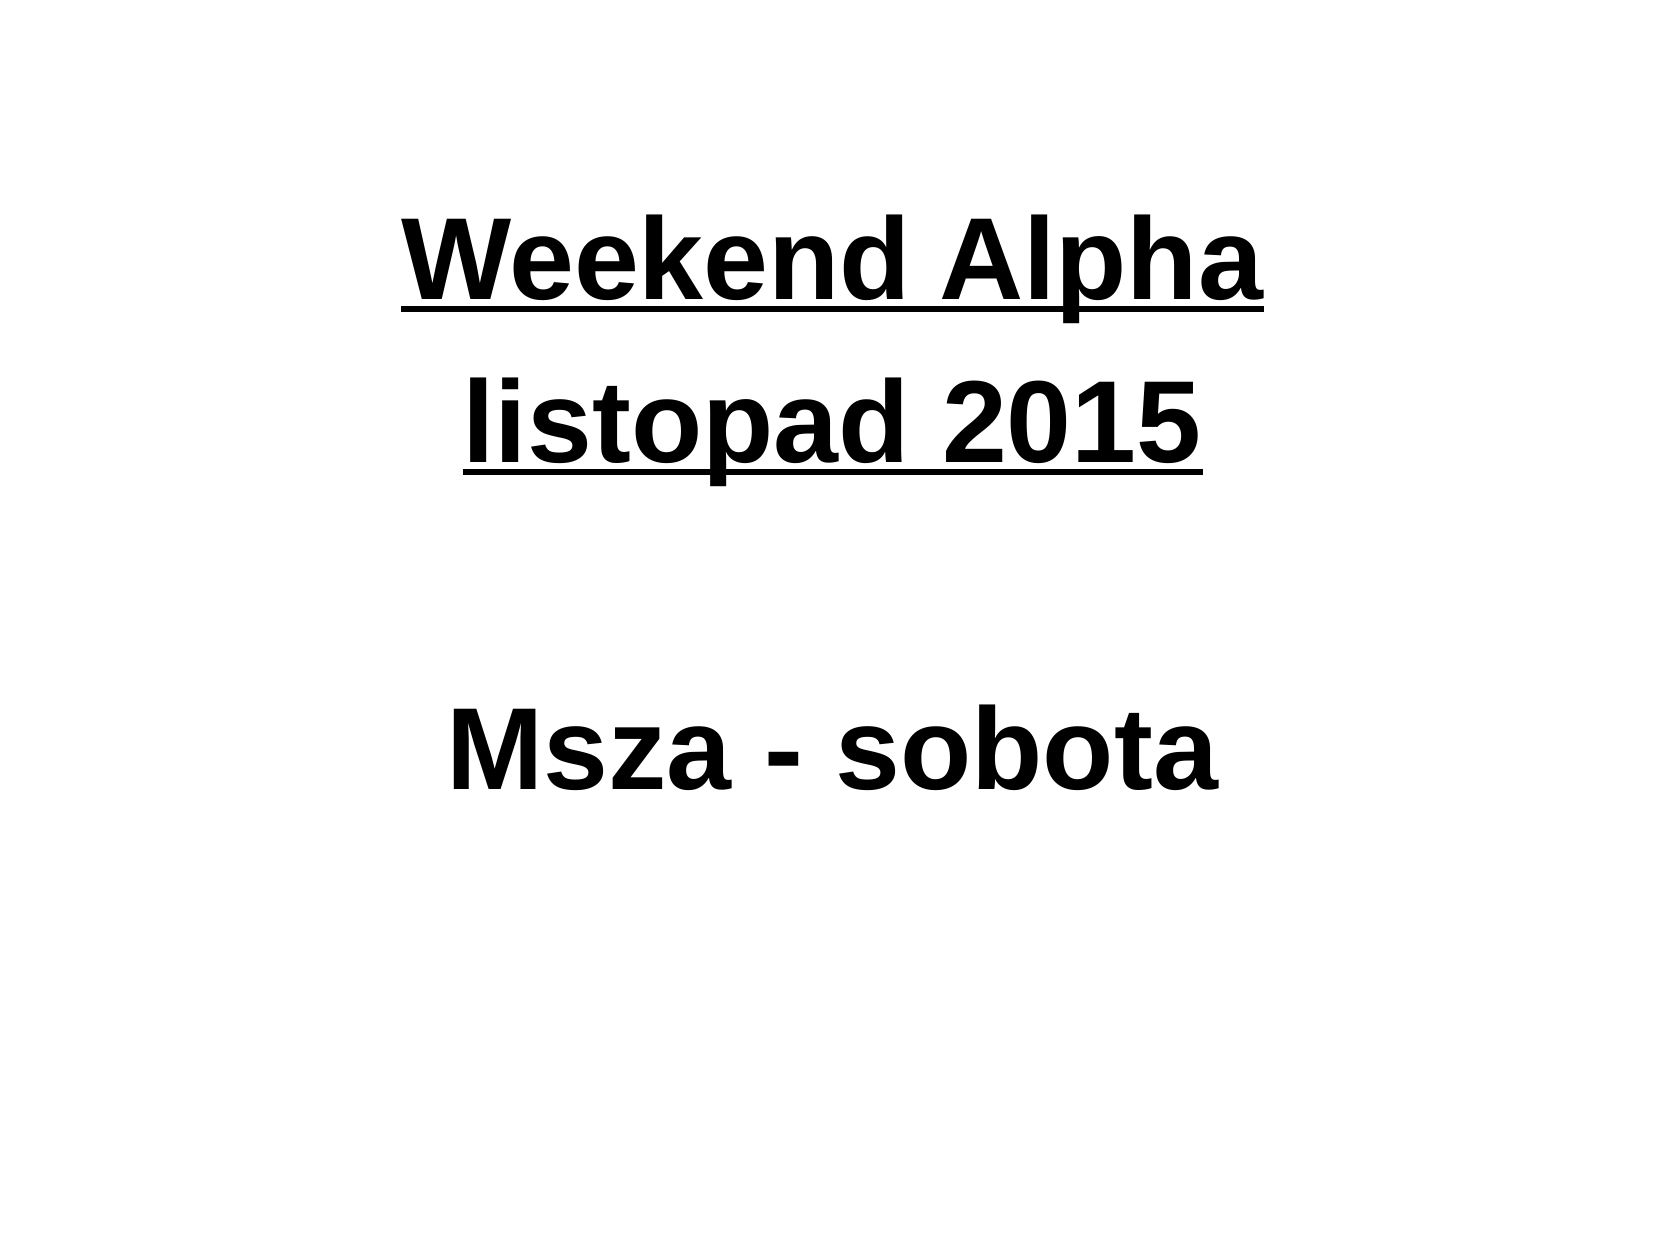

Weekend Alpha
listopad 2015
Msza - sobota